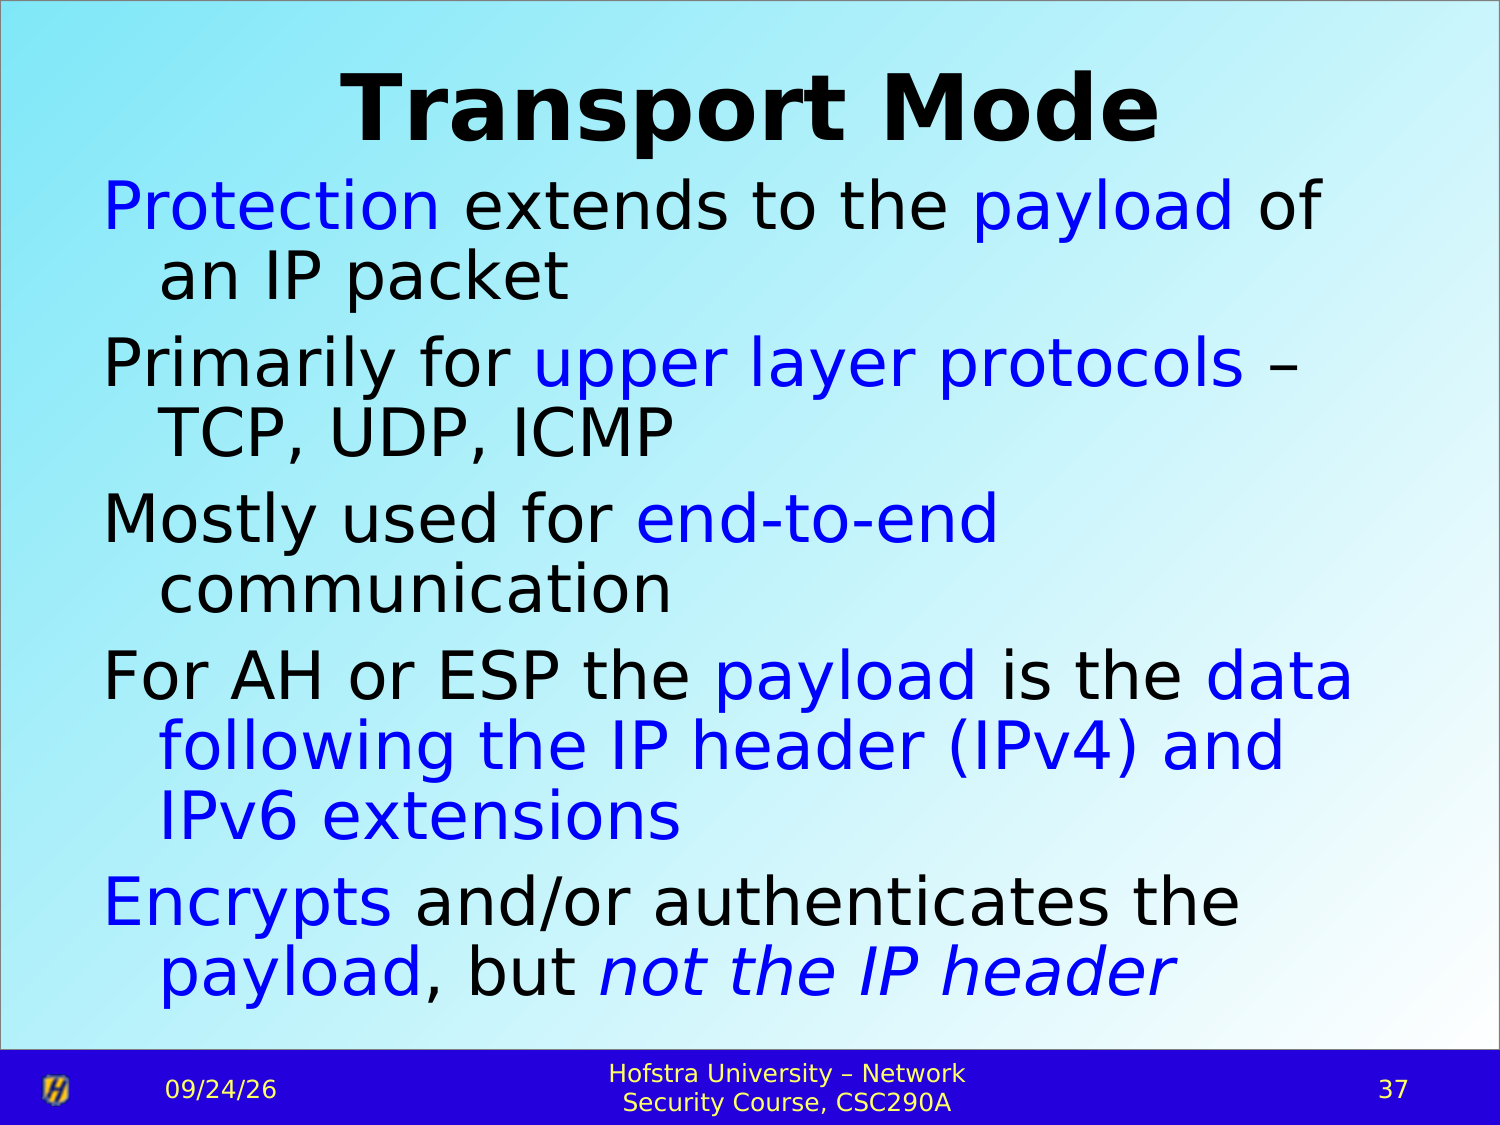

# Transport Mode
Protection extends to the payload of an IP packet
Primarily for upper layer protocols – TCP, UDP, ICMP
Mostly used for end-to-end communication
For AH or ESP the payload is the data following the IP header (IPv4) and IPv6 extensions
Encrypts and/or authenticates the payload, but not the IP header
37